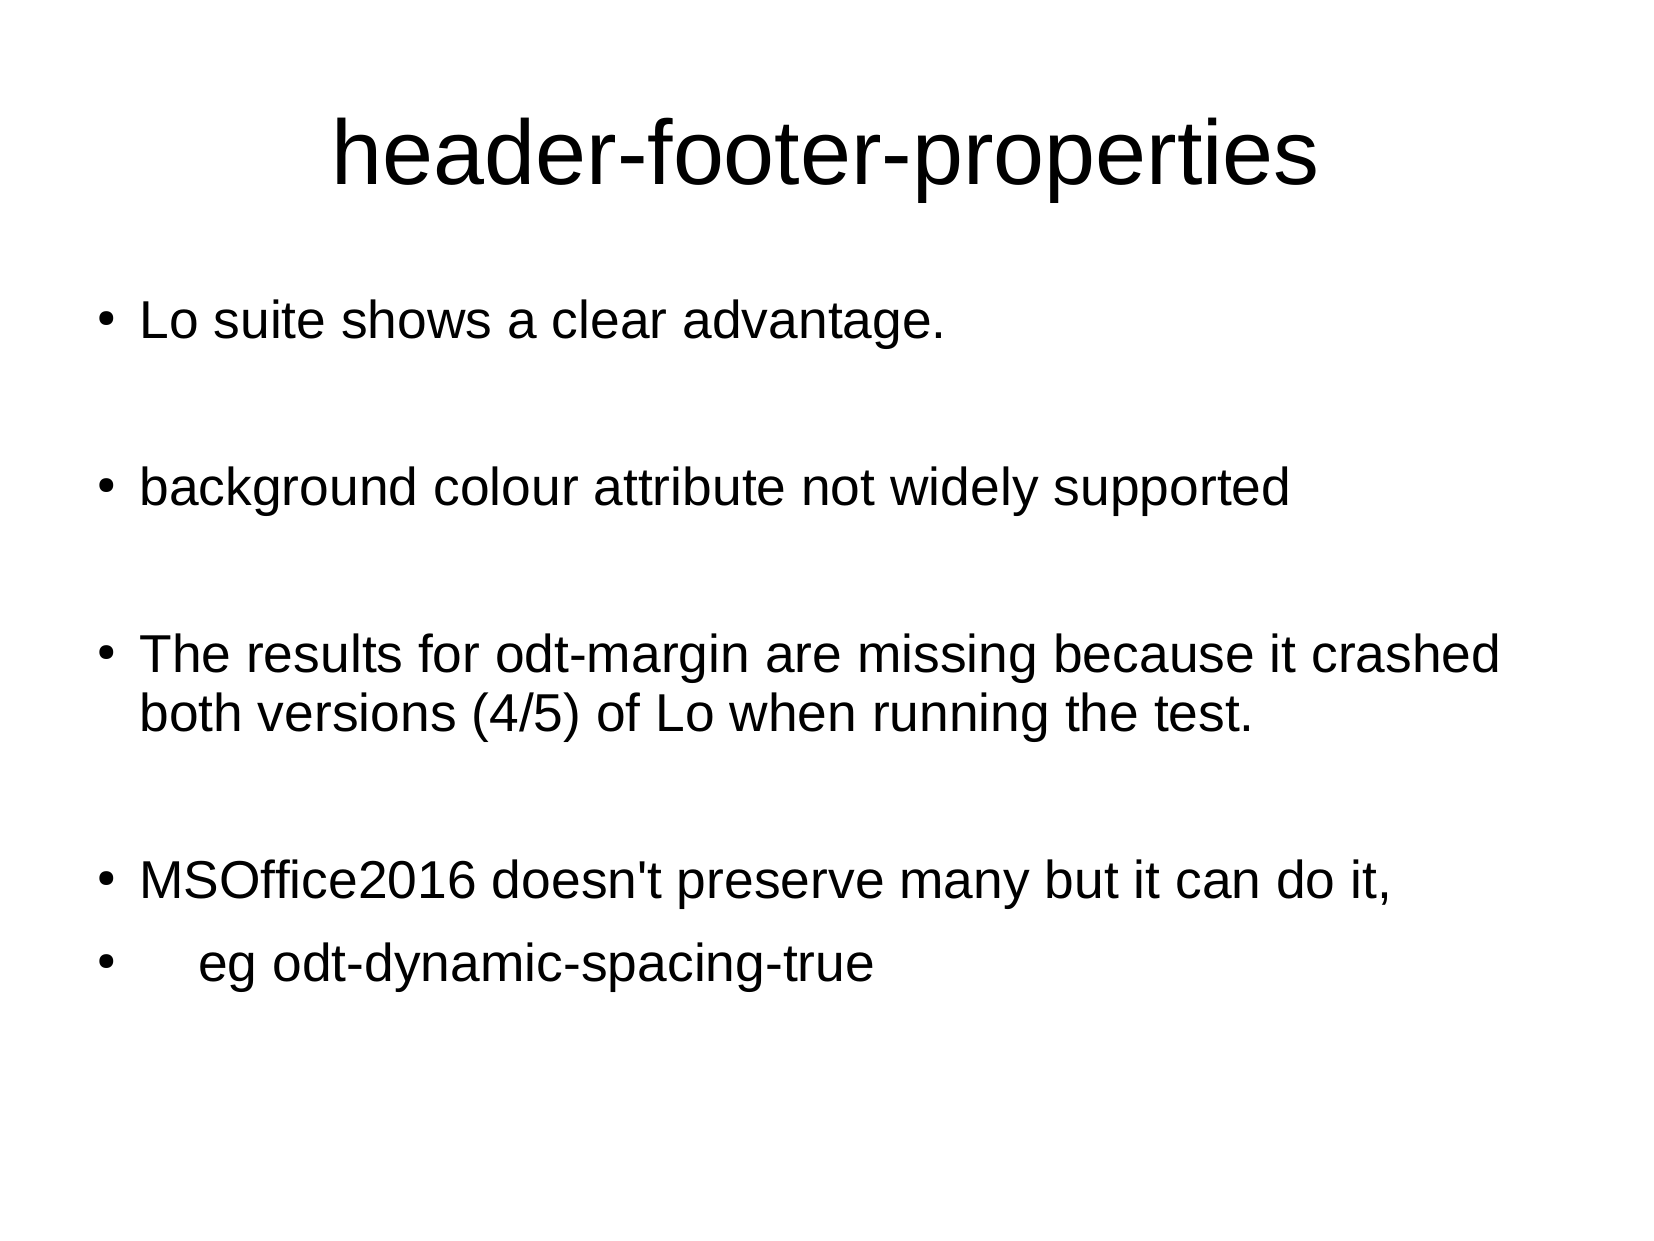

# header-footer-properties
Lo suite shows a clear advantage.
background colour attribute not widely supported
The results for odt-margin are missing because it crashed both versions (4/5) of Lo when running the test.
MSOffice2016 doesn't preserve many but it can do it,
 eg odt-dynamic-spacing-true